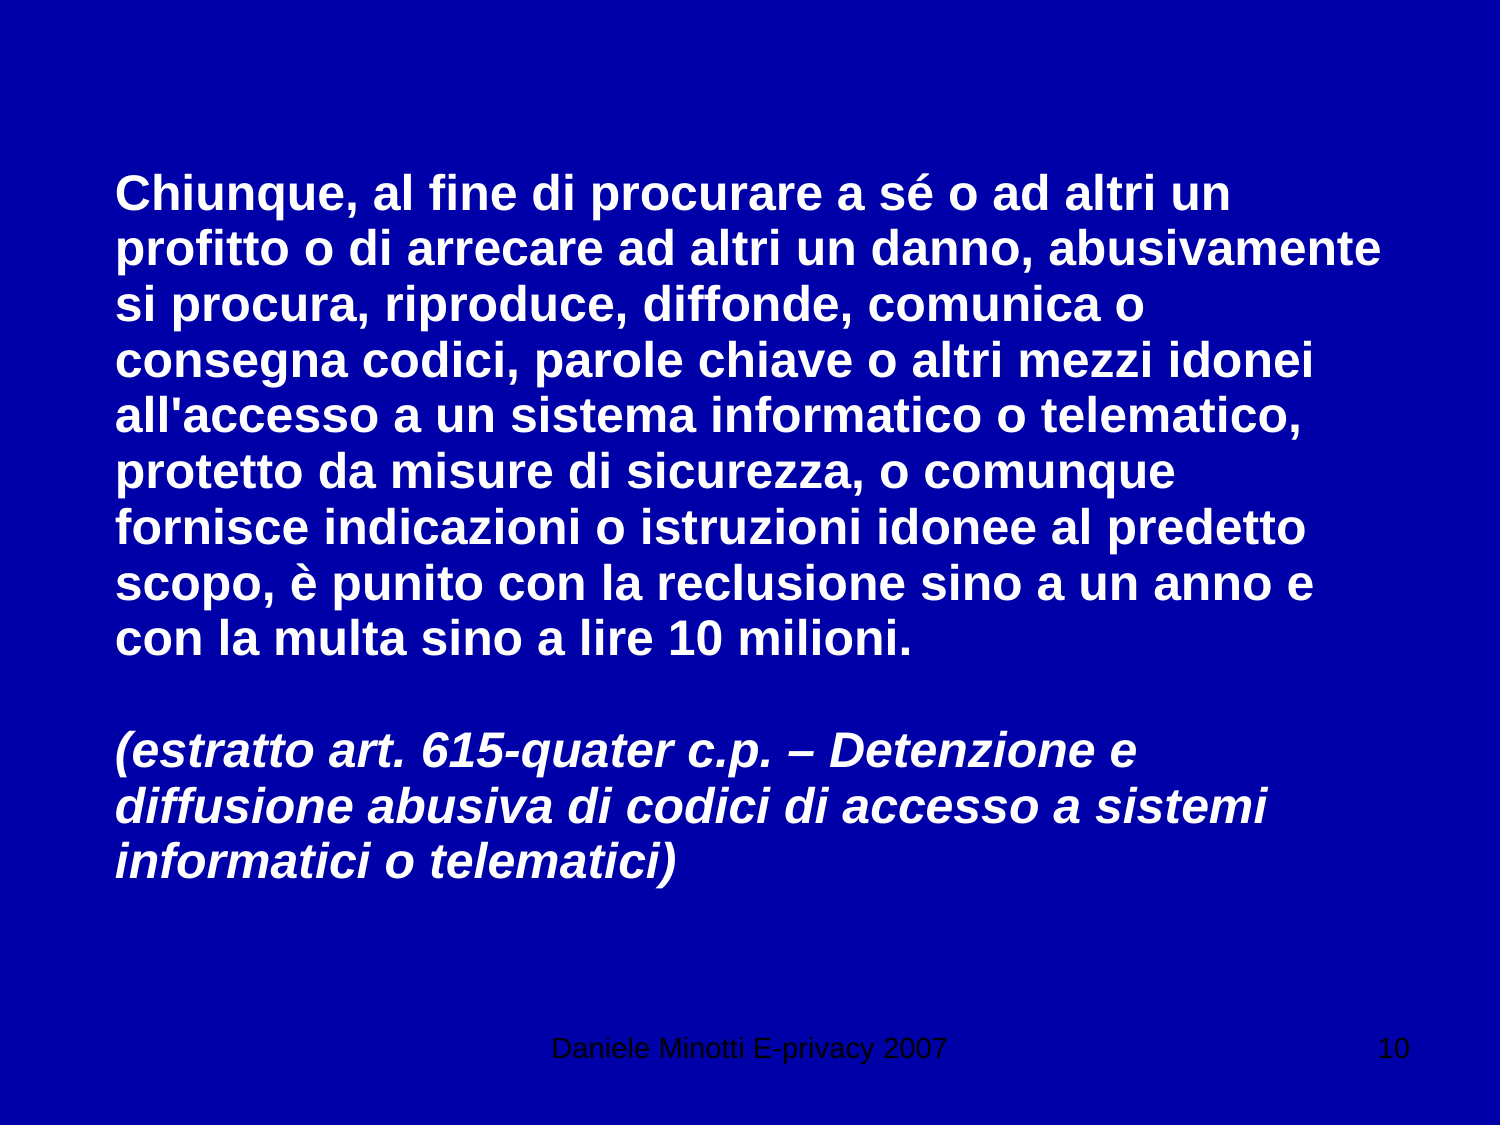

# Chiunque, al fine di procurare a sé o ad altri un profitto o di arrecare ad altri un danno, abusivamente si procura, riproduce, diffonde, comunica o consegna codici, parole chiave o altri mezzi idonei all'accesso a un sistema informatico o telematico, protetto da misure di sicurezza, o comunque fornisce indicazioni o istruzioni idonee al predetto scopo, è punito con la reclusione sino a un anno e con la multa sino a lire 10 milioni. (estratto art. 615-quater c.p. – Detenzione e diffusione abusiva di codici di accesso a sistemi informatici o telematici)
Daniele Minotti E-privacy 2007
10